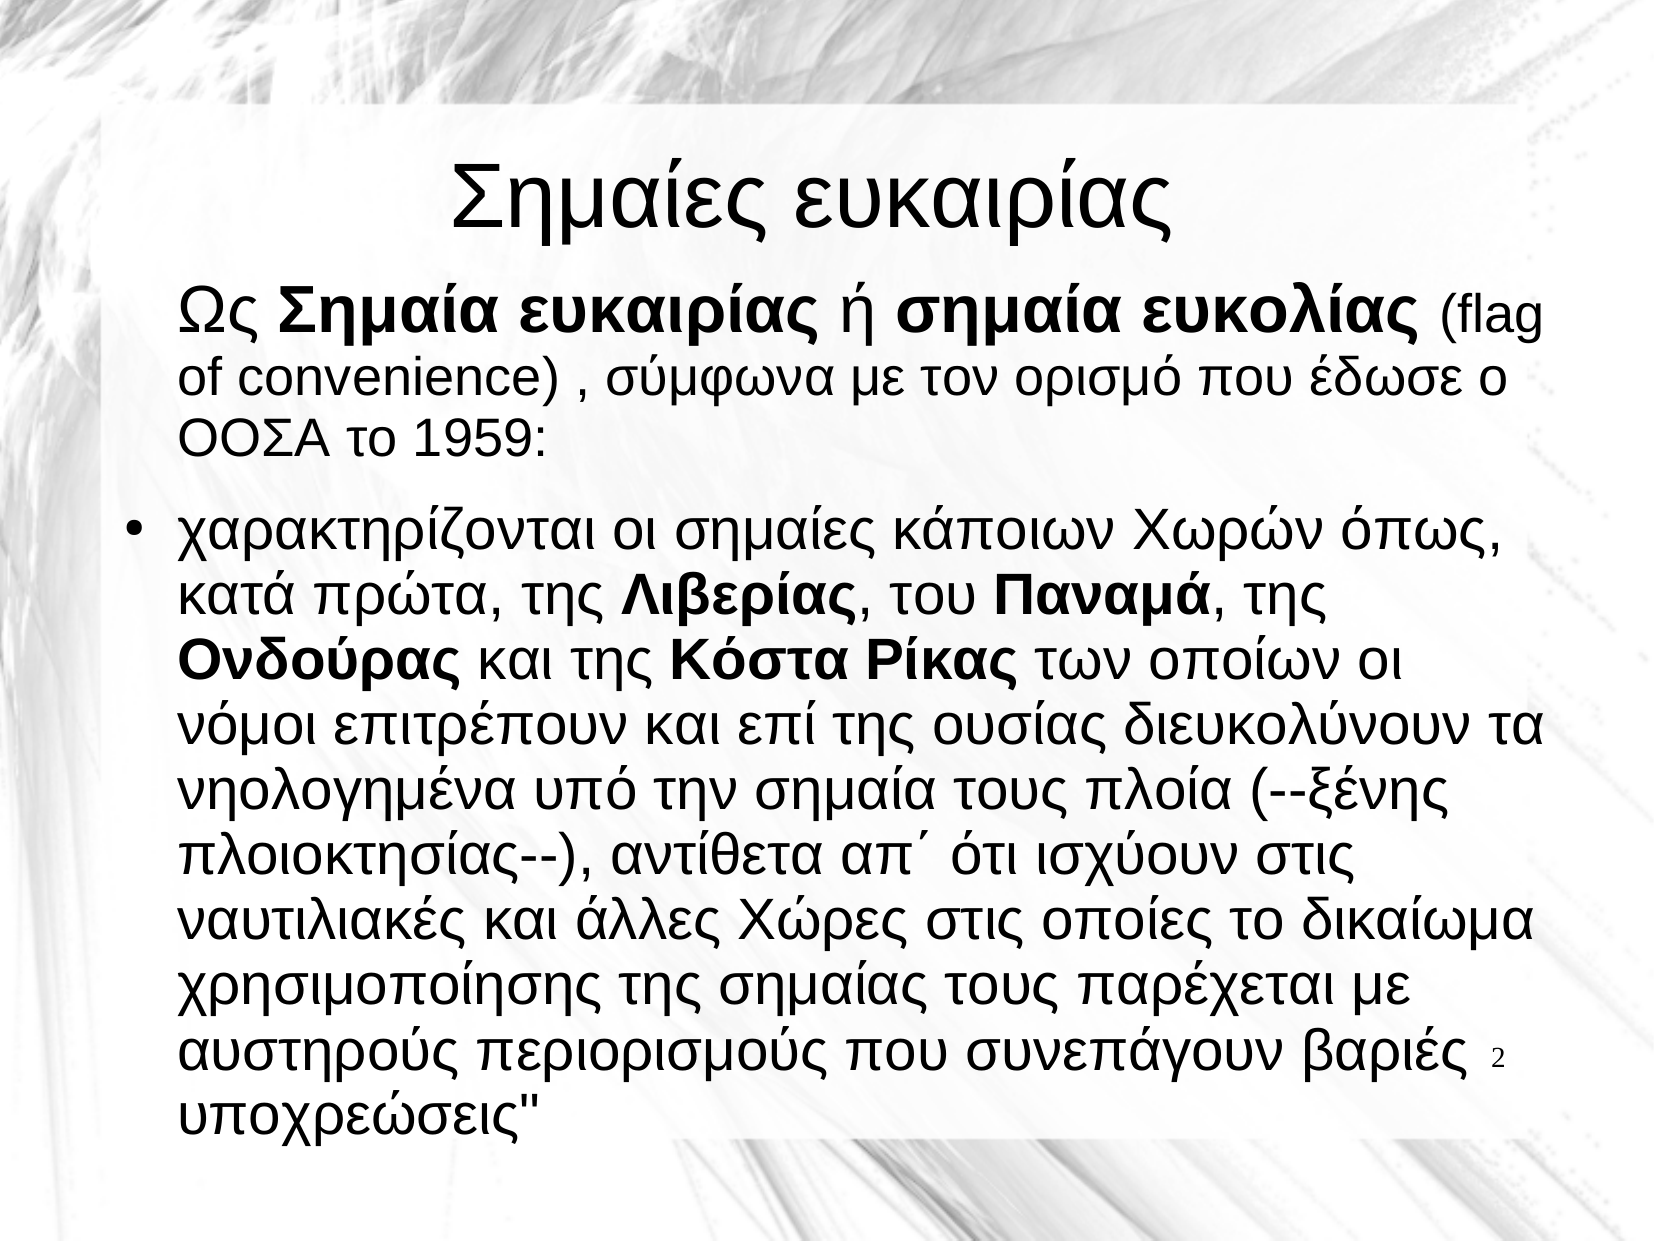

# Σημαίες ευκαιρίας
Ως Σημαία ευκαιρίας ή σημαία ευκολίας (flag of convenience) , σύμφωνα με τον ορισμό που έδωσε ο ΟΟΣΑ το 1959:
χαρακτηρίζονται οι σημαίες κάποιων Χωρών όπως, κατά πρώτα, της Λιβερίας, του Παναμά, της Ονδούρας και της Κόστα Ρίκας των οποίων οι νόμοι επιτρέπουν και επί της ουσίας διευκολύνουν τα νηολογημένα υπό την σημαία τους πλοία (--ξένης πλοιοκτησίας--), αντίθετα απ΄ ότι ισχύουν στις ναυτιλιακές και άλλες Χώρες στις οποίες το δικαίωμα χρησιμοποίησης της σημαίας τους παρέχεται με αυστηρούς περιορισμούς που συνεπάγουν βαριές υποχρεώσεις"
2